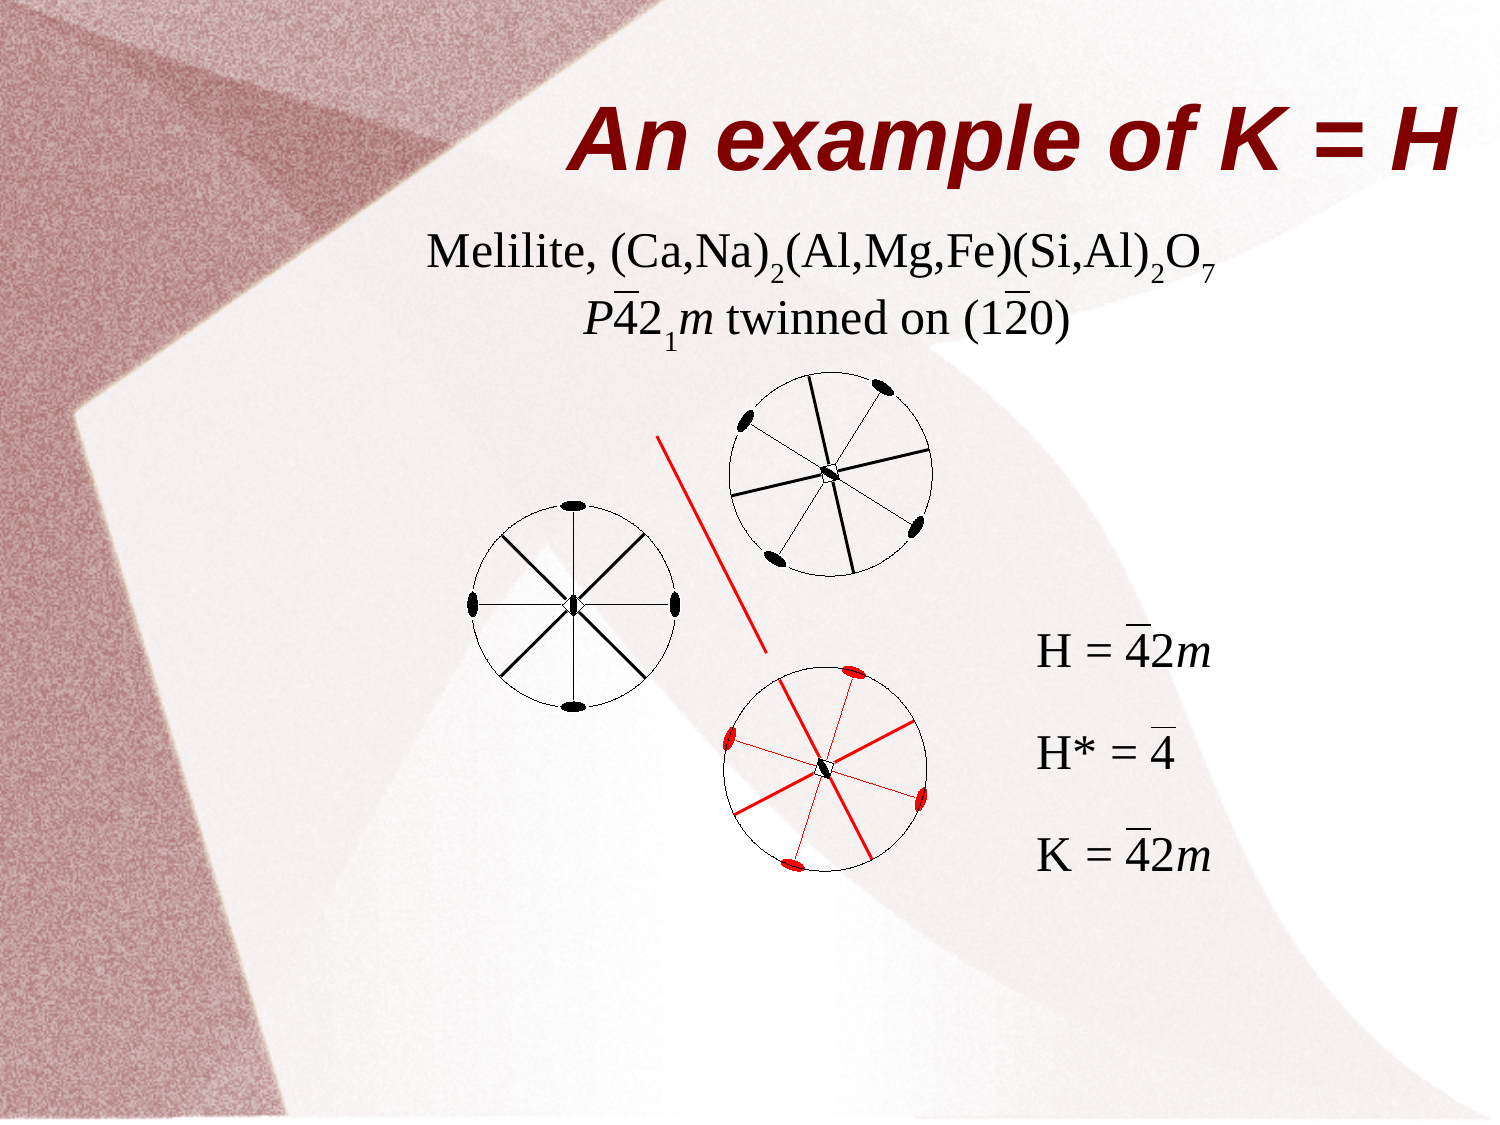

# An example of K = H
Melilite, (Ca,Na)2(Al,Mg,Fe)(Si,Al)2O7
P421m twinned on (120)
H = 42m
H* = 4
K = 42m